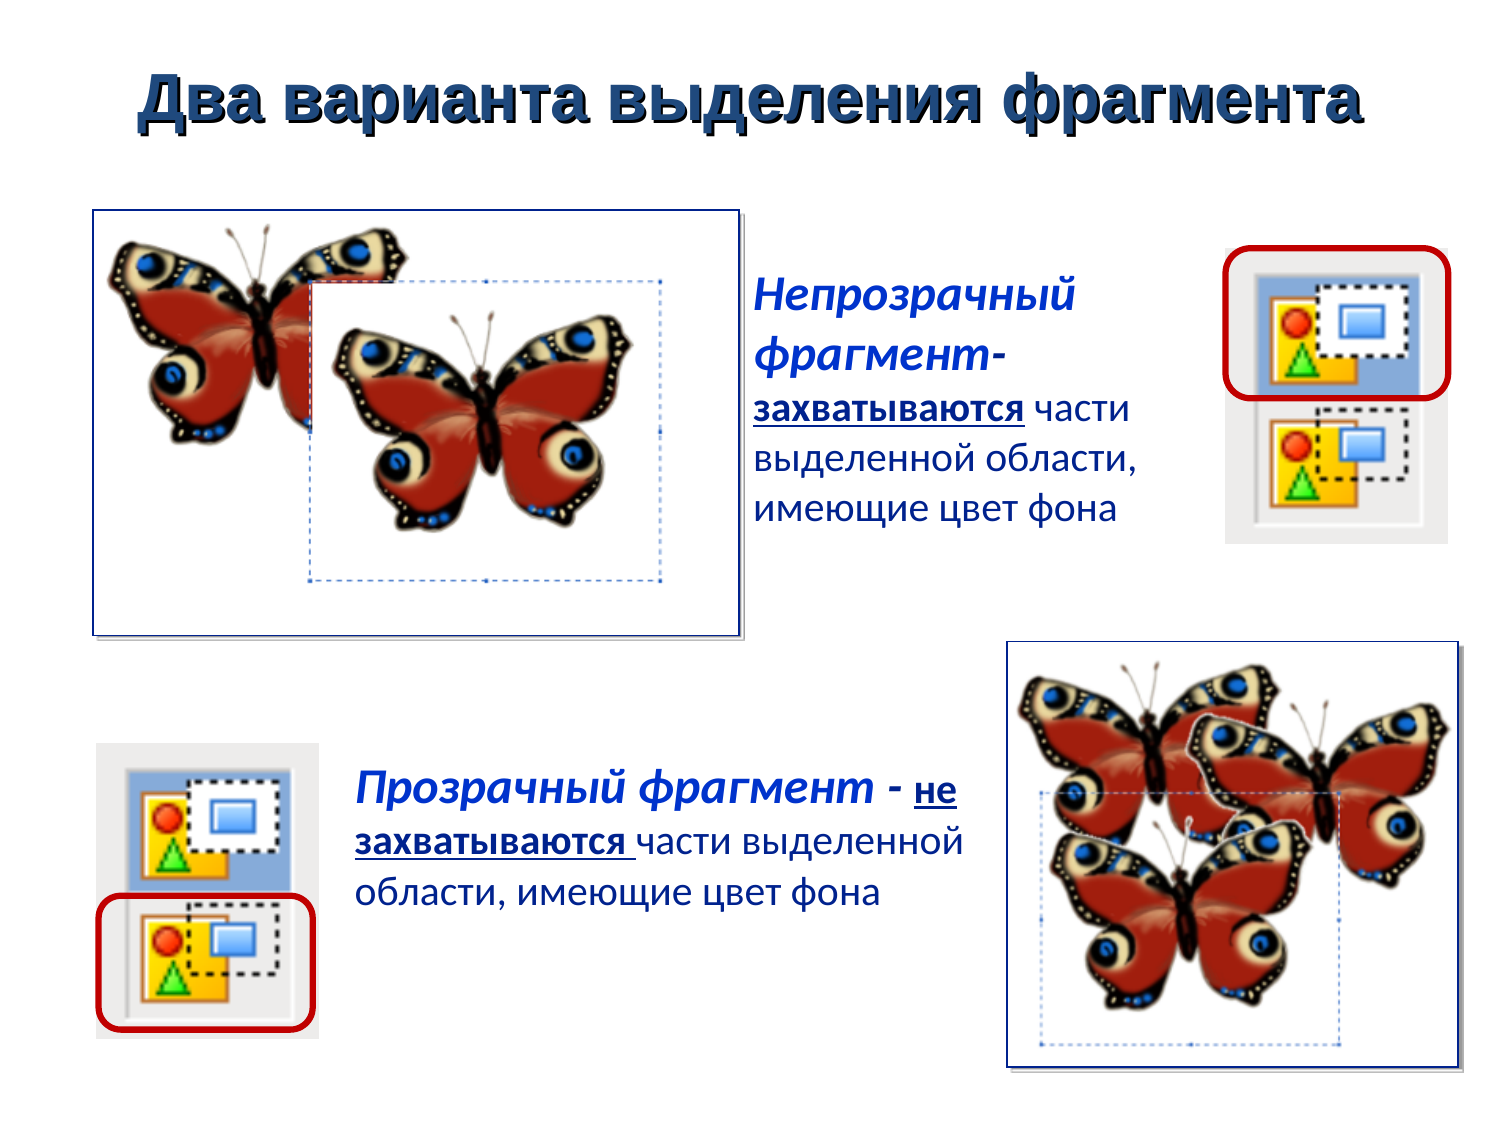

# Два варианта выделения фрагмента
Непрозрачный фрагмент- захватываются части выделенной области, имеющие цвет фона
Прозрачный фрагмент - не захватываются части выделенной области, имеющие цвет фона